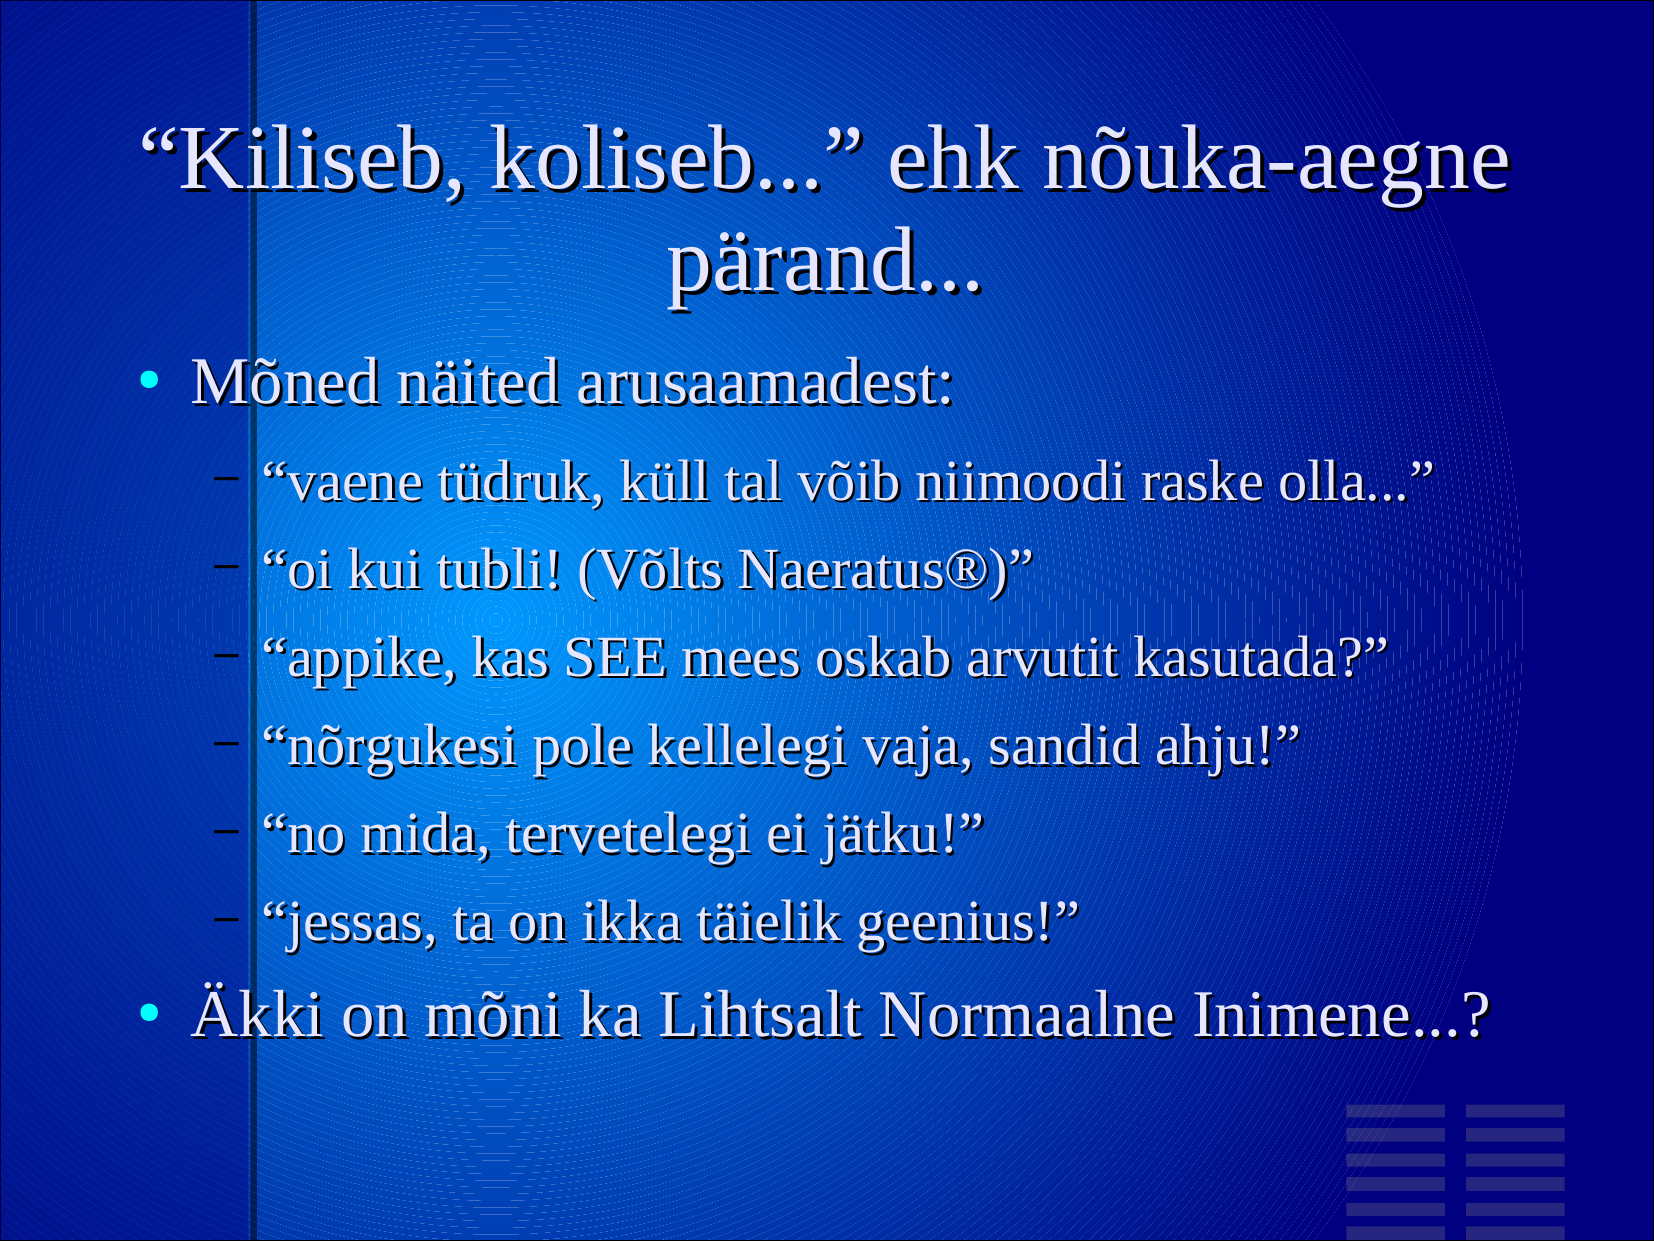

# “Kiliseb, koliseb...” ehk nõuka-aegne pärand...
Mõned näited arusaamadest:
“vaene tüdruk, küll tal võib niimoodi raske olla...”
“oi kui tubli! (Võlts Naeratus®)”
“appike, kas SEE mees oskab arvutit kasutada?”
“nõrgukesi pole kellelegi vaja, sandid ahju!”
“no mida, tervetelegi ei jätku!”
“jessas, ta on ikka täielik geenius!”
Äkki on mõni ka Lihtsalt Normaalne Inimene...?